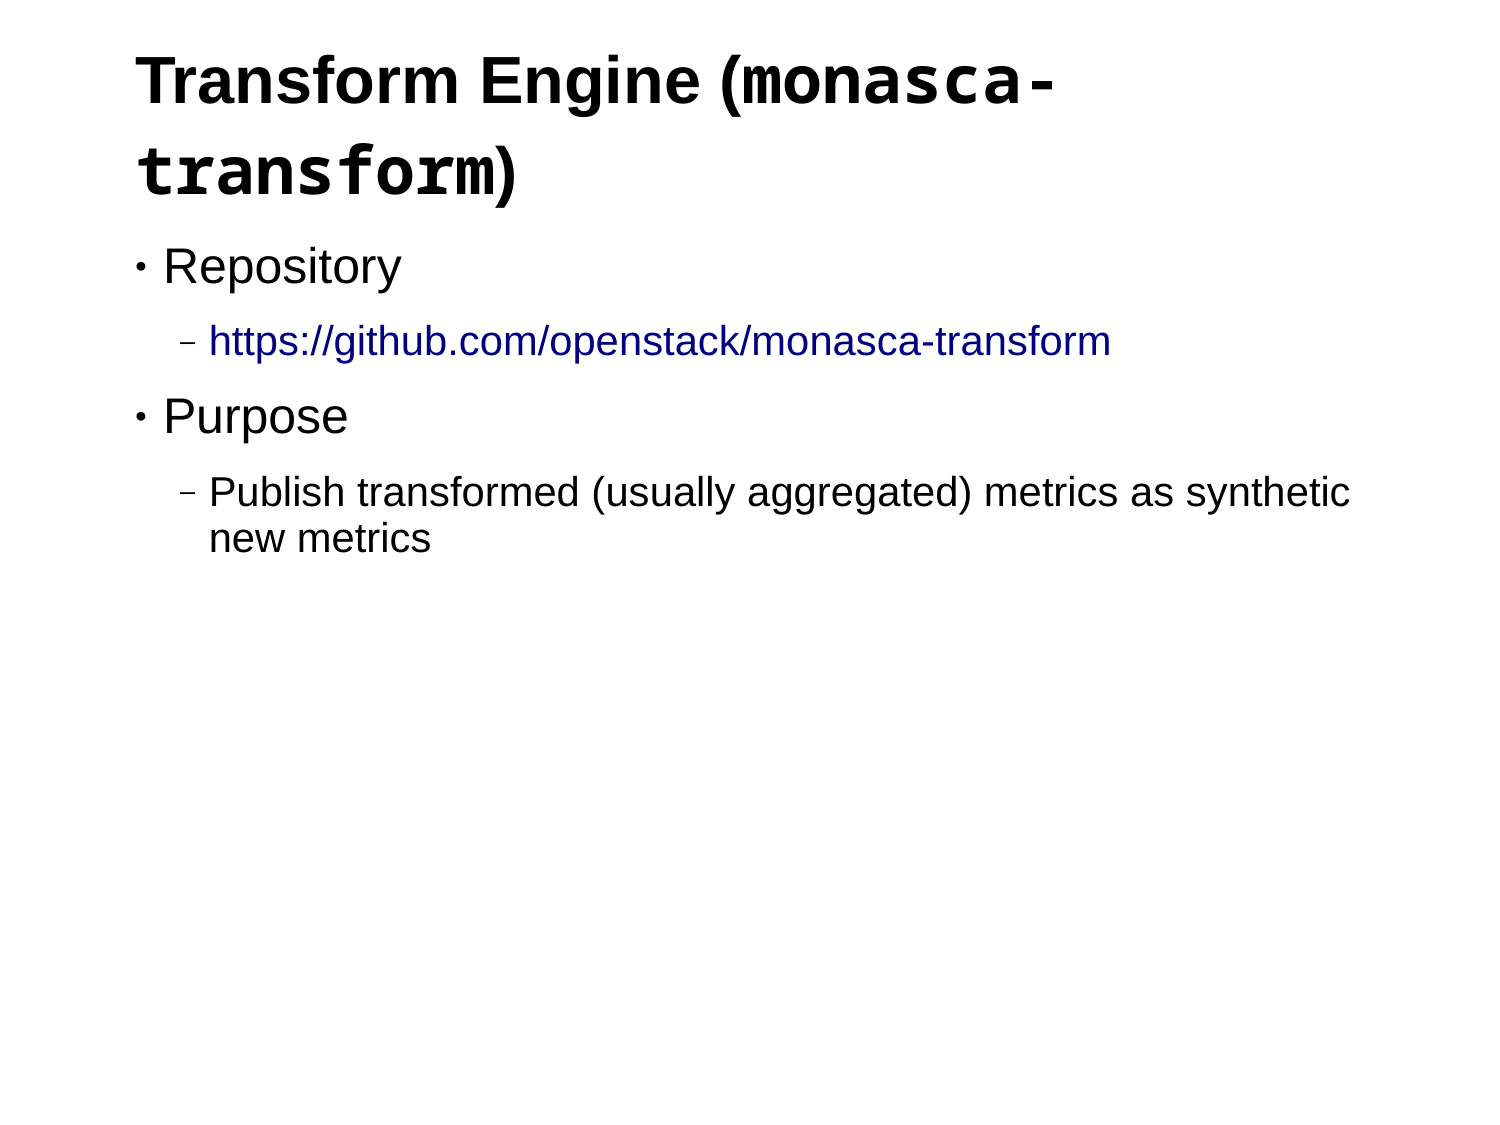

# Transform Engine (monasca-transform)
Repository
https://github.com/openstack/monasca-transform
Purpose
Publish transformed (usually aggregated) metrics as synthetic new metrics